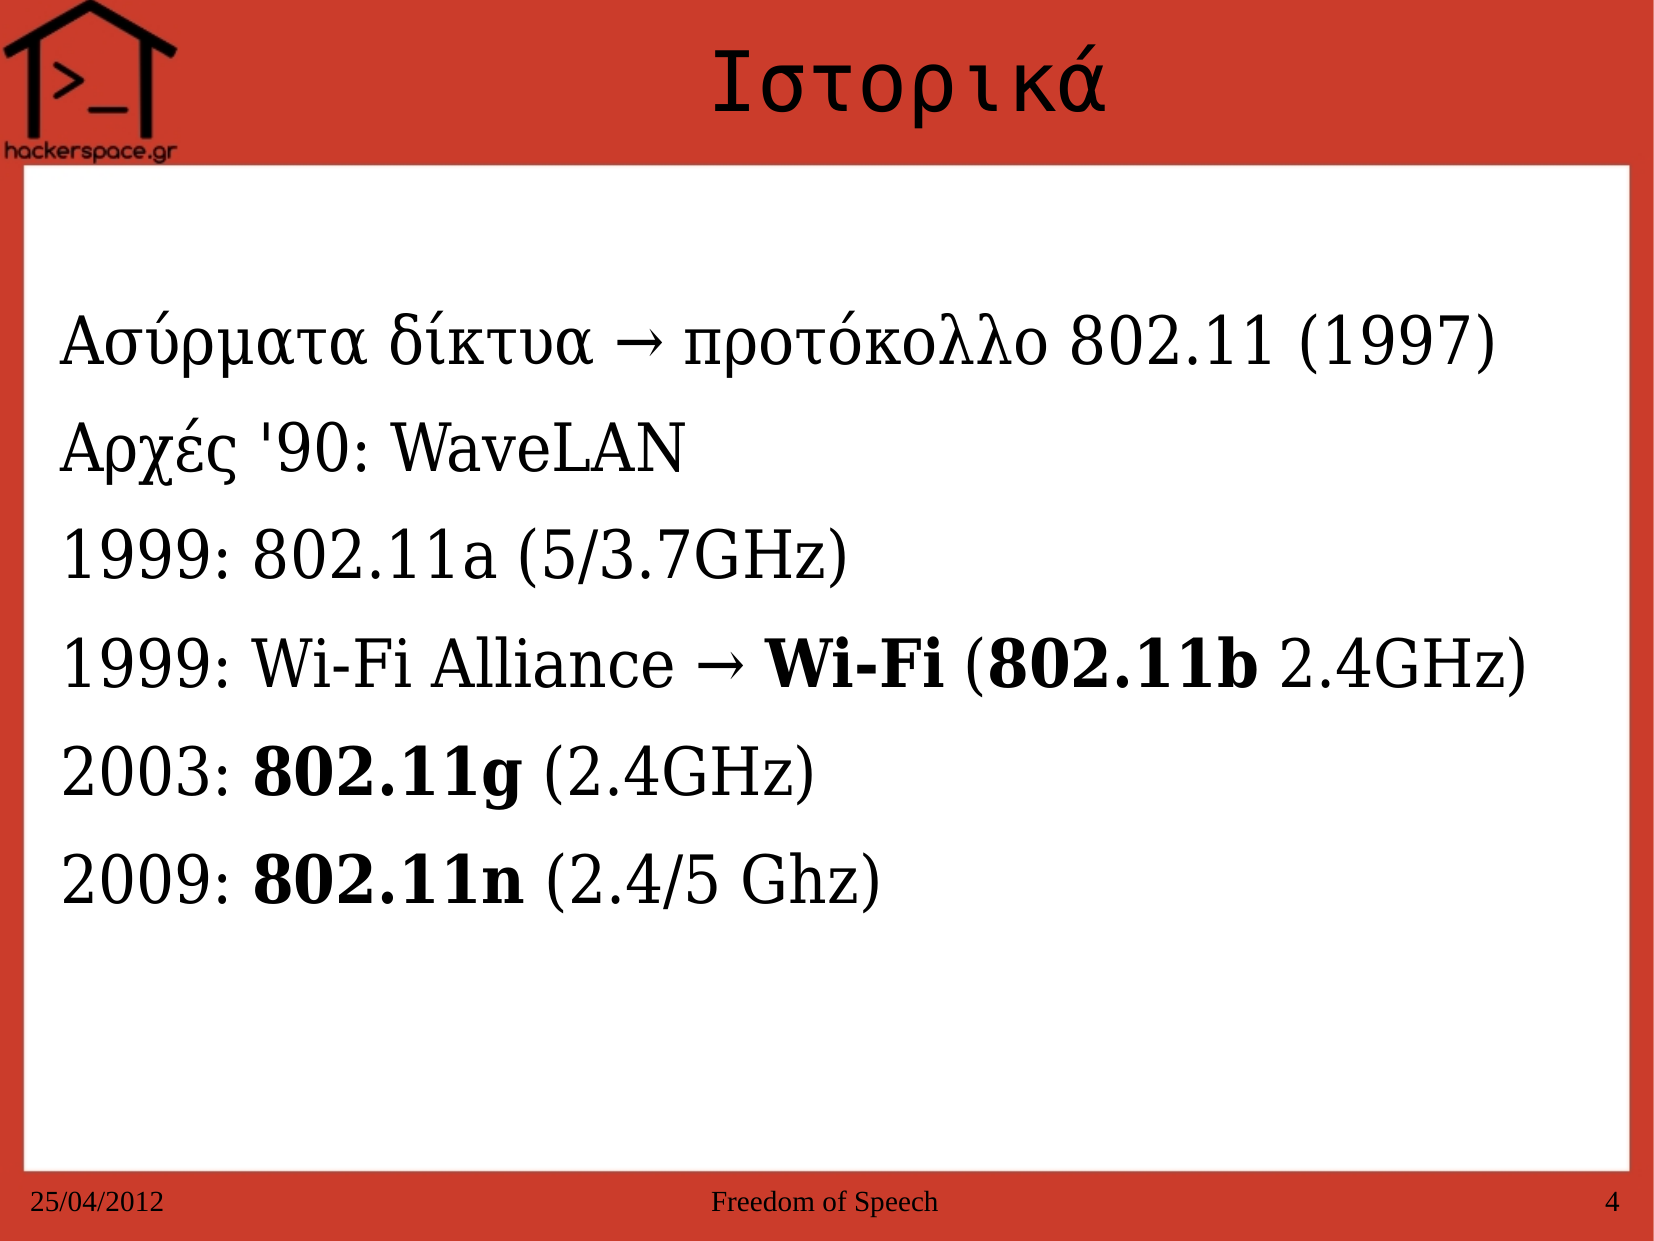

# Ιστορικά
Ασύρματα δίκτυα → προτόκολλο 802.11 (1997)
Αρχές '90: WaveLAN
1999: 802.11a (5/3.7GHz)
1999: Wi-Fi Alliance → Wi-Fi (802.11b 2.4GHz)
2003: 802.11g (2.4GHz)
2009: 802.11n (2.4/5 Ghz)
25/04/2012
Freedom of Speech
4